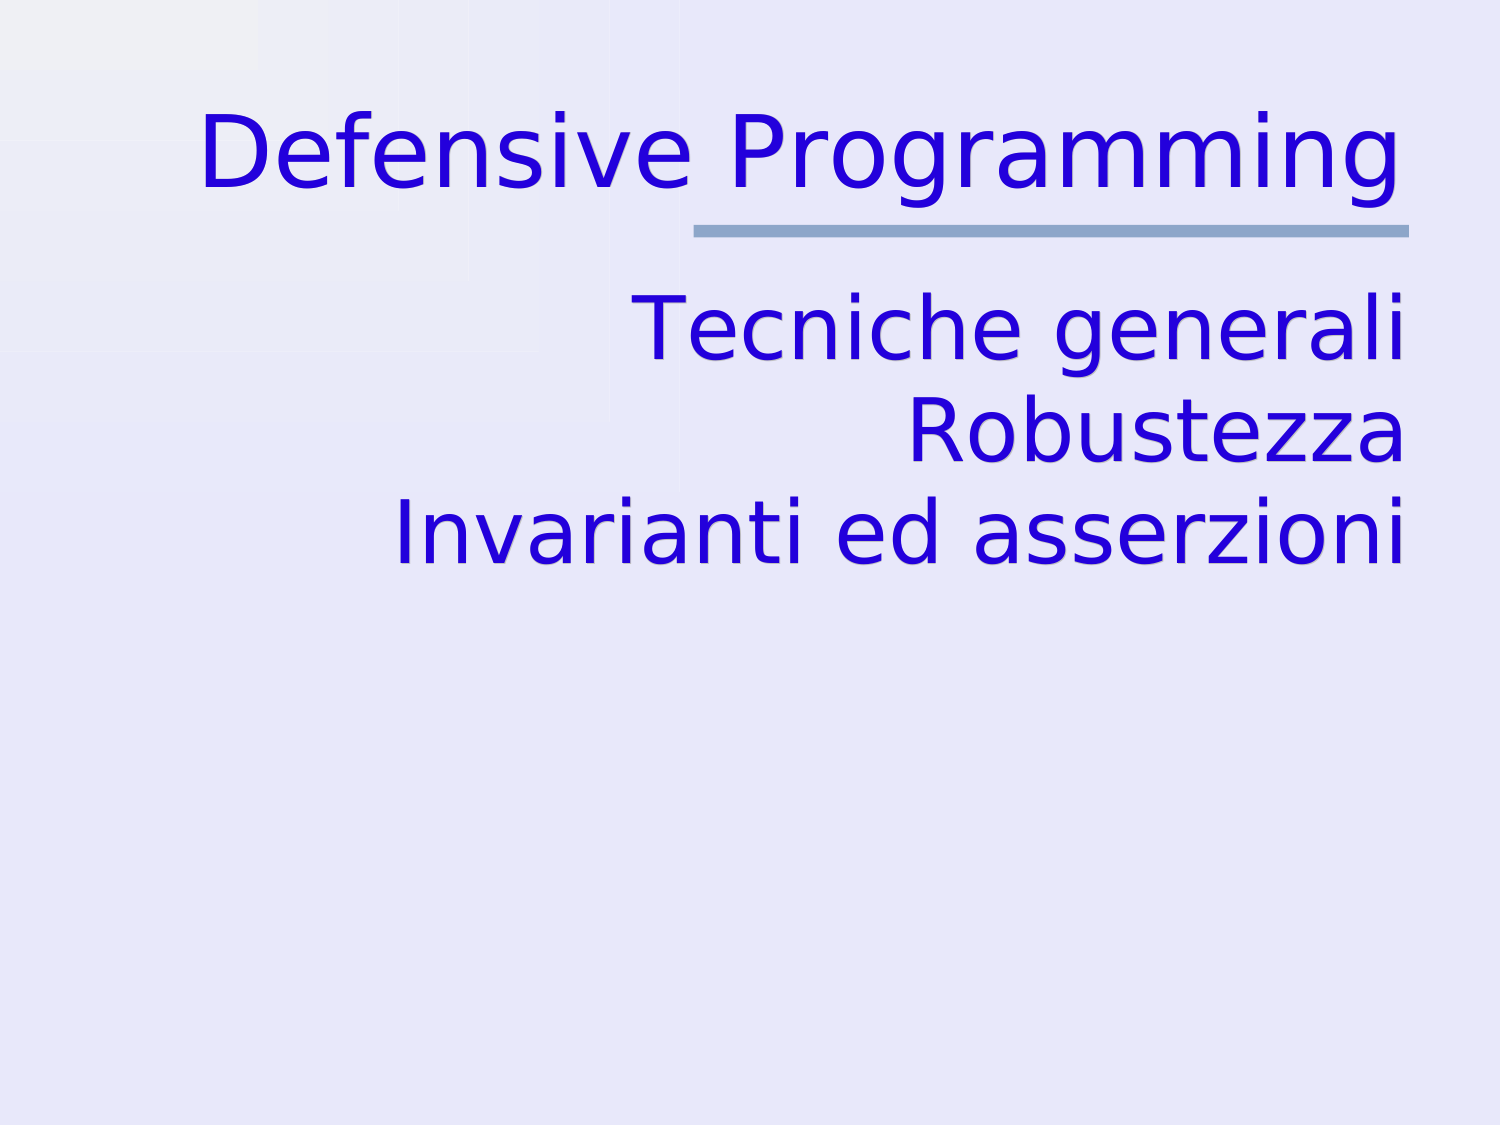

Defensive Programming
# Tecniche generali Robustezza Invarianti ed asserzioni